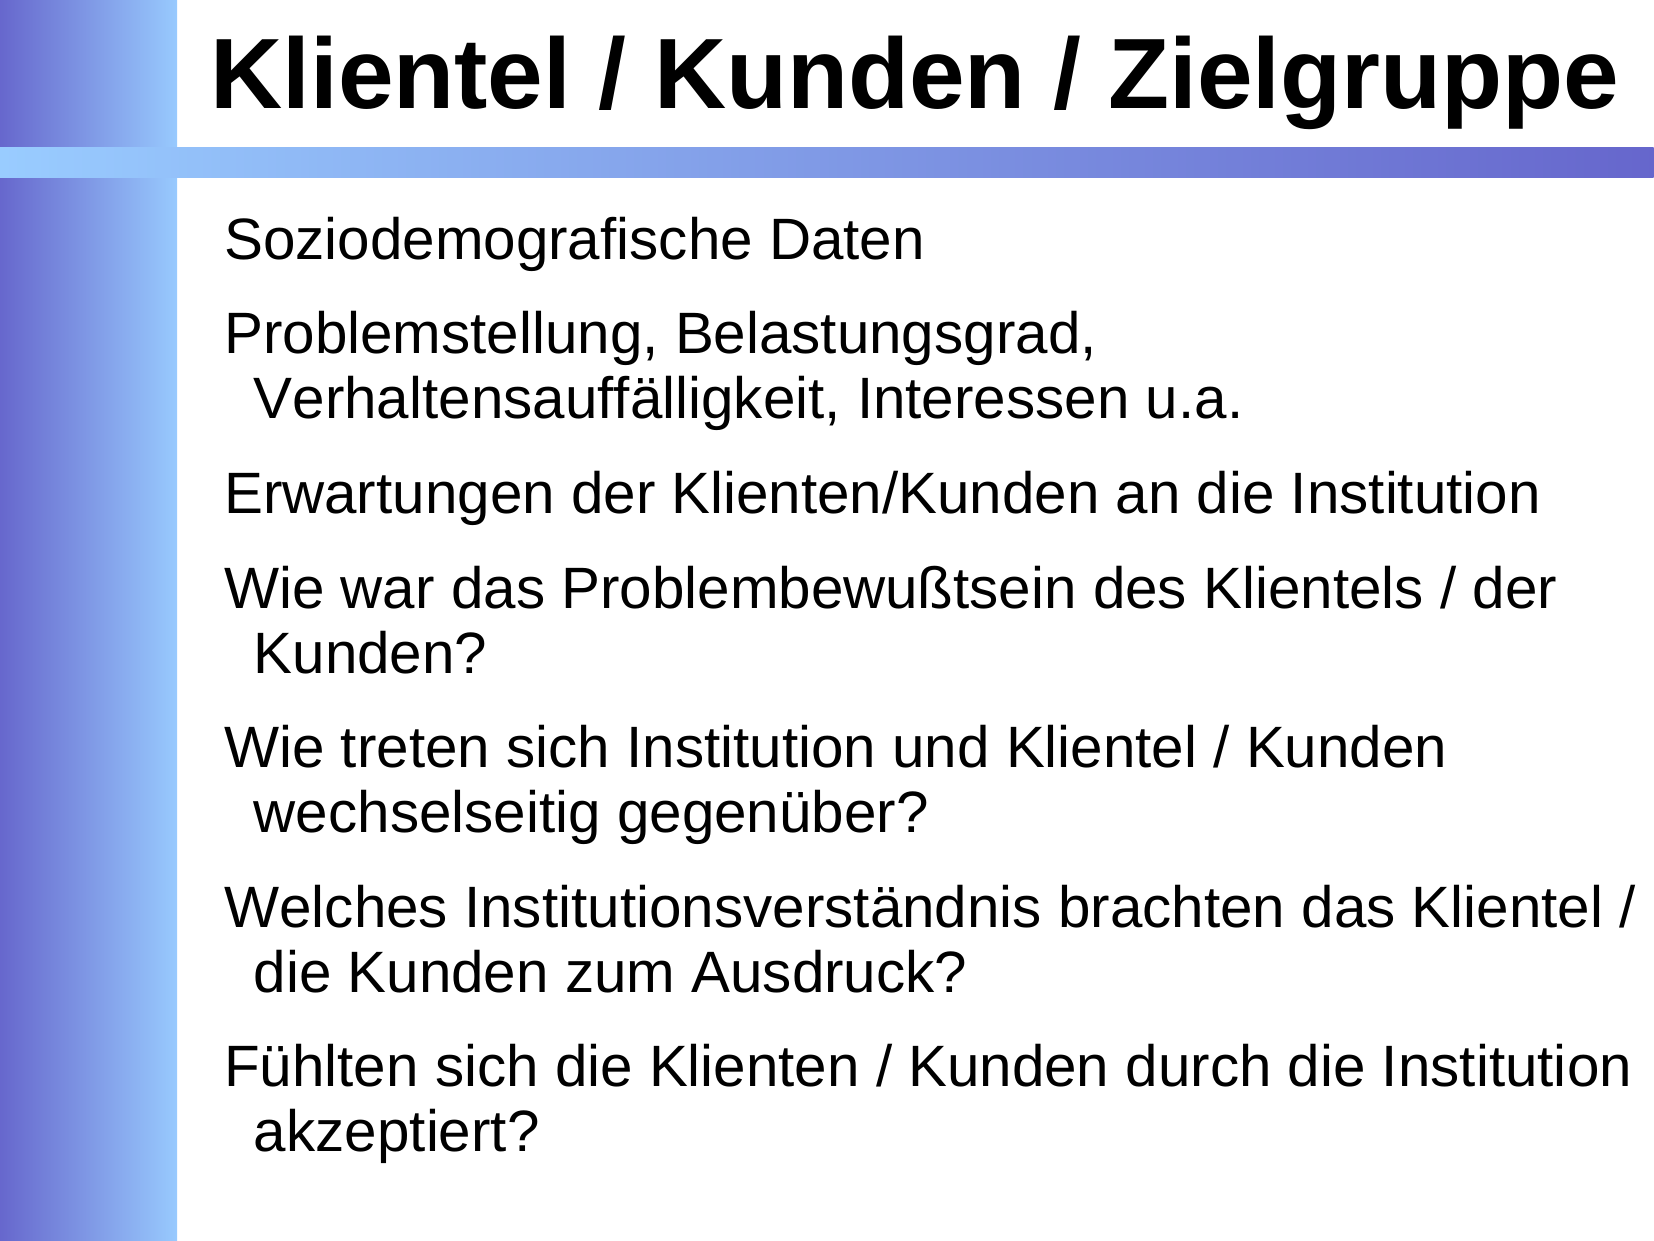

# Klientel / Kunden / Zielgruppe
Soziodemografische Daten
Problemstellung, Belastungsgrad, Verhaltensauffälligkeit, Interessen u.a.
Erwartungen der Klienten/Kunden an die Institution
Wie war das Problembewußtsein des Klientels / der Kunden?
Wie treten sich Institution und Klientel / Kunden wechselseitig gegenüber?
Welches Institutionsverständnis brachten das Klientel / die Kunden zum Ausdruck?
Fühlten sich die Klienten / Kunden durch die Institution akzeptiert?